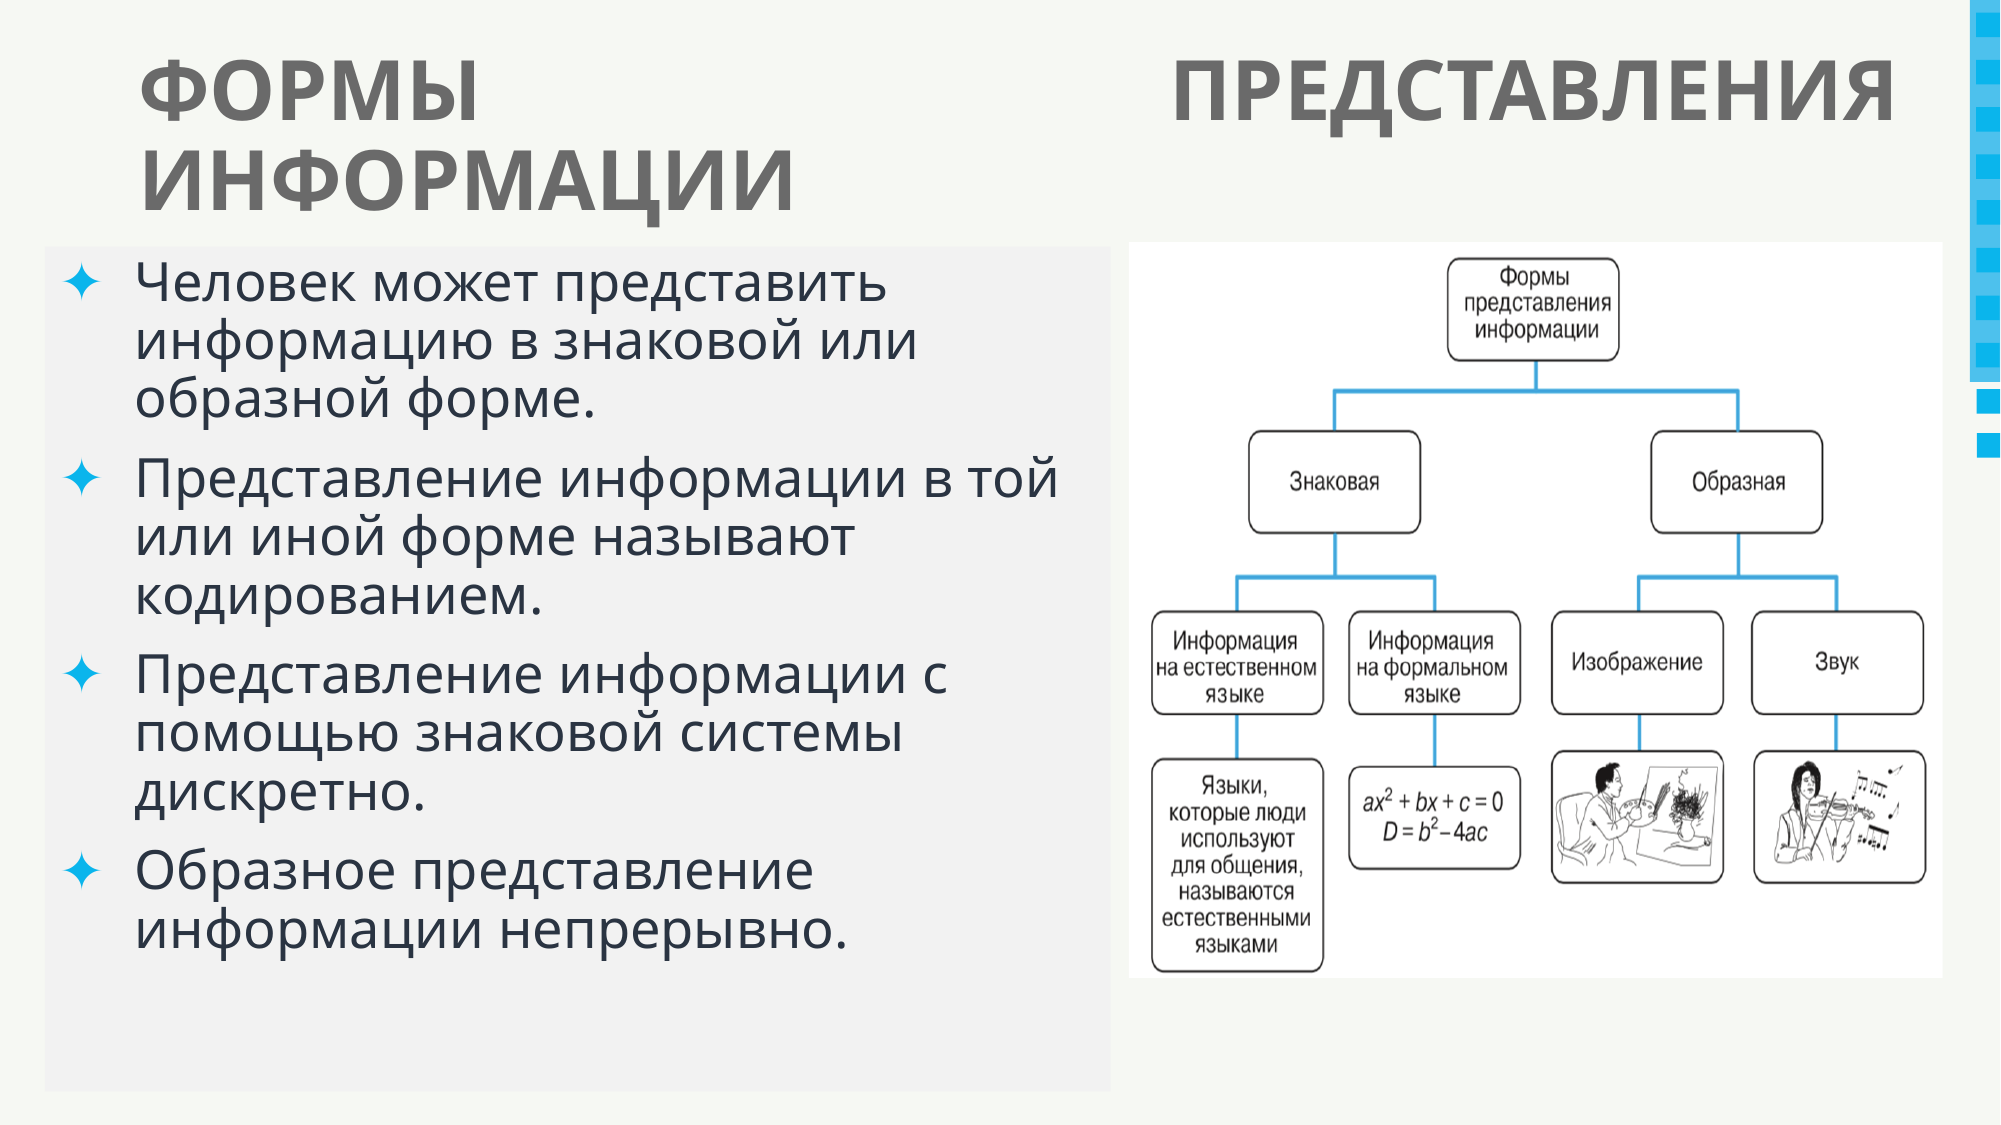

ФОРМЫ ПРЕДСТАВЛЕНИЯ ИНФОРМАЦИИ
# Человек может представить информацию в знаковой или образной форме.
Представление информации в той или иной форме называют кодированием.
Представление информации с помощью знаковой системы дискретно.
Образное представление информации непрерывно.